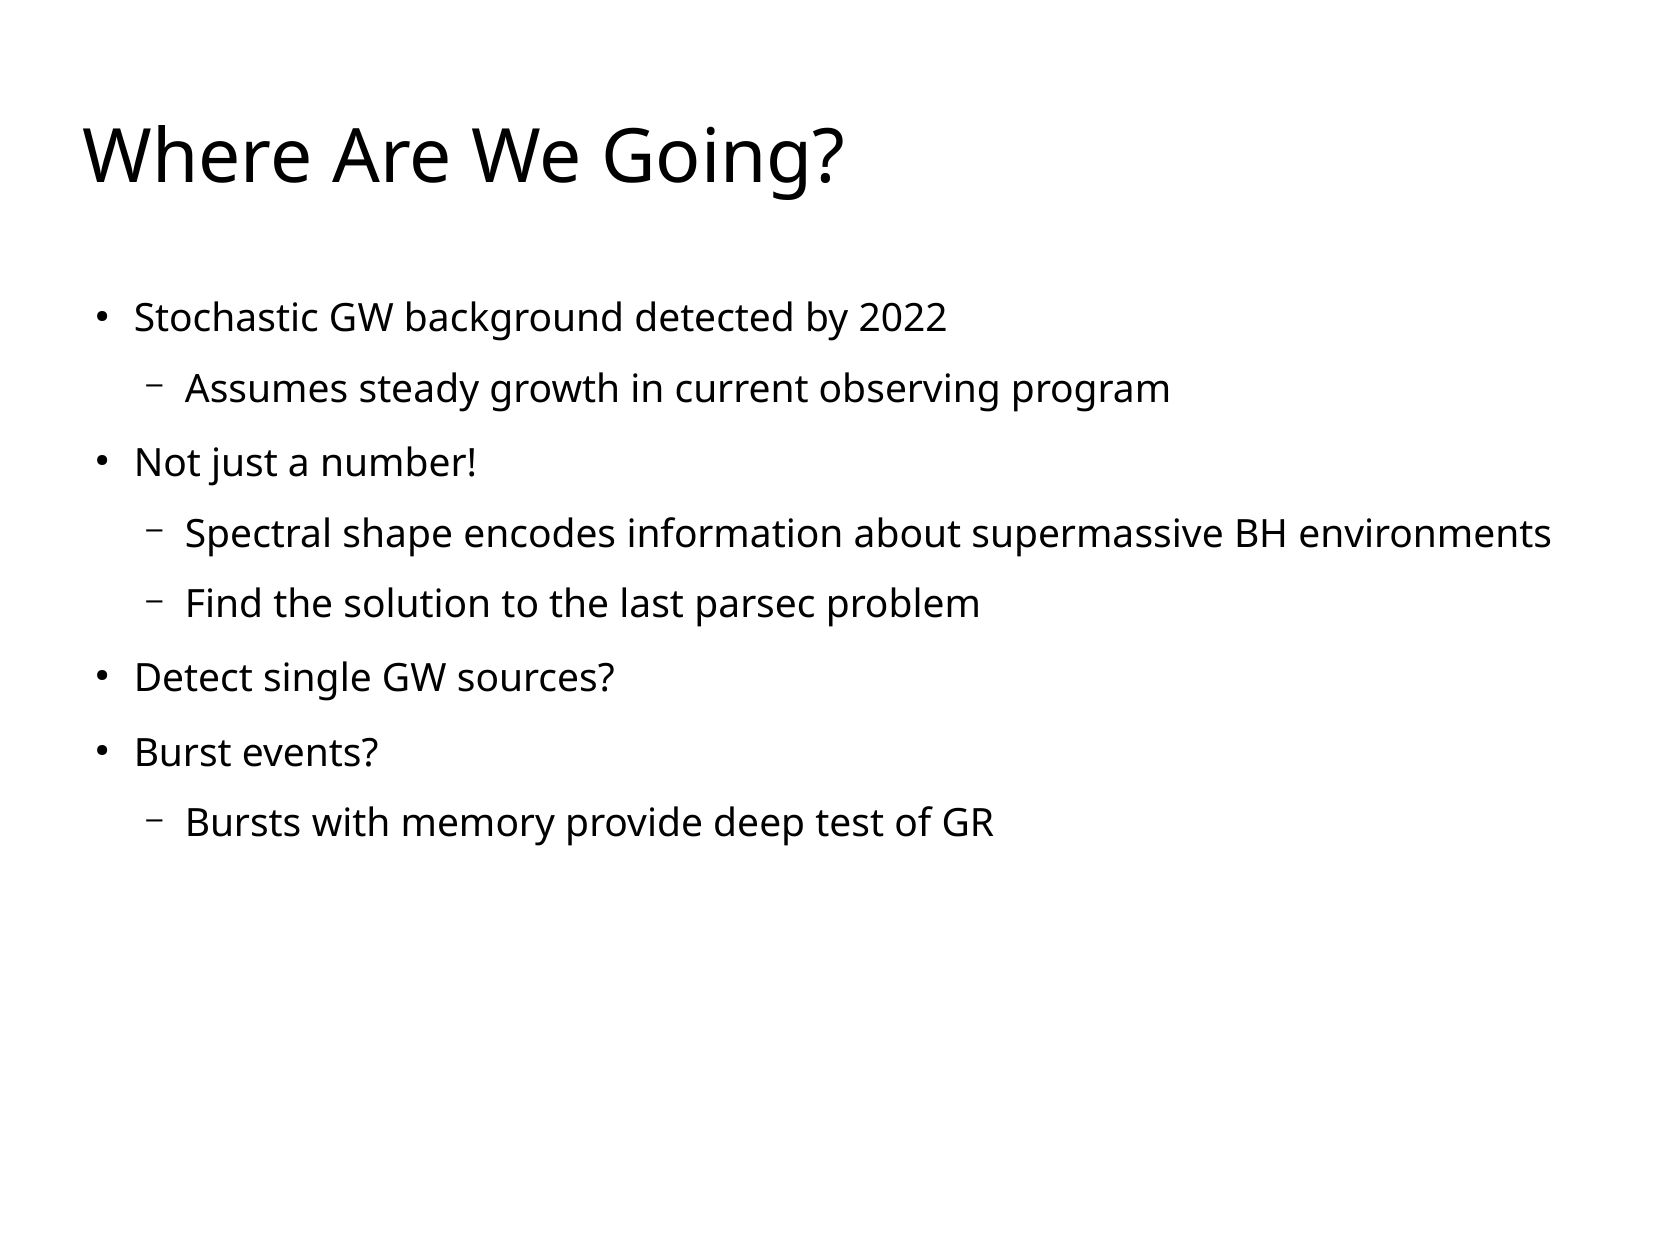

# Where Are We Going?
Stochastic GW background detected by 2022
Assumes steady growth in current observing program
Not just a number!
Spectral shape encodes information about supermassive BH environments
Find the solution to the last parsec problem
Detect single GW sources?
Burst events?
Bursts with memory provide deep test of GR
Constrain (detect?) cosmic strings
Eventually measure anisotropies in GW background